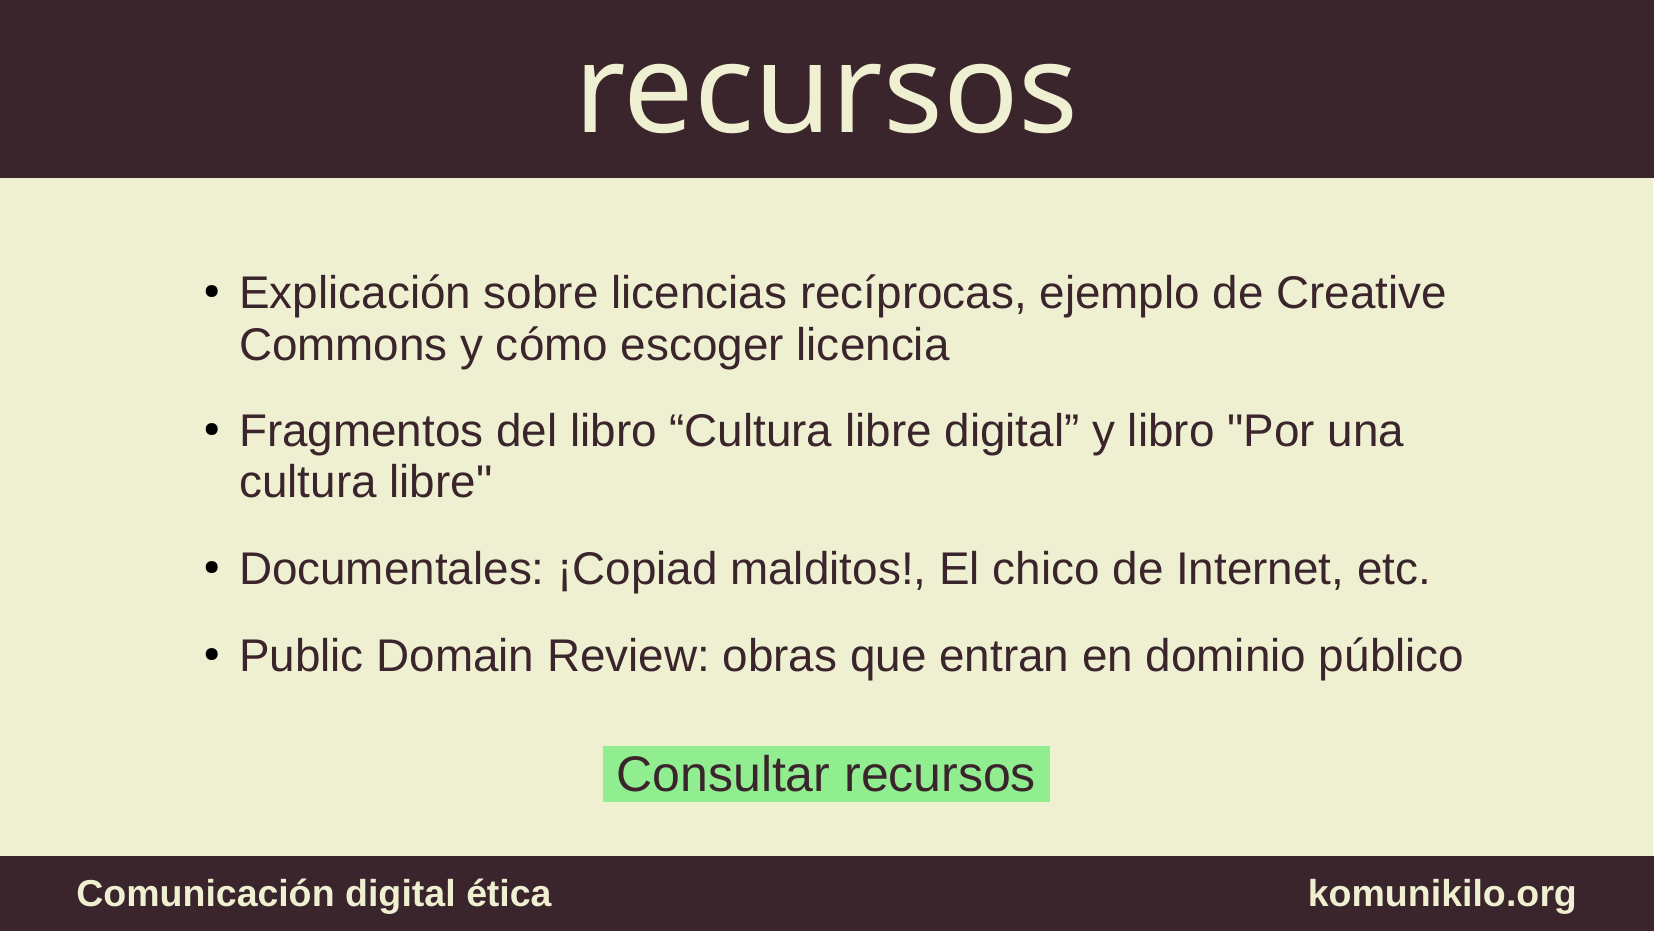

# recursos
Explicación sobre licencias recíprocas, ejemplo de Creative Commons y cómo escoger licencia
Fragmentos del libro “Cultura libre digital” y libro "Por una cultura libre"
Documentales: ¡Copiad malditos!, El chico de Internet, etc.
Public Domain Review: obras que entran en dominio público
 Consultar recursos
Comunicación digital ética komunikilo.org